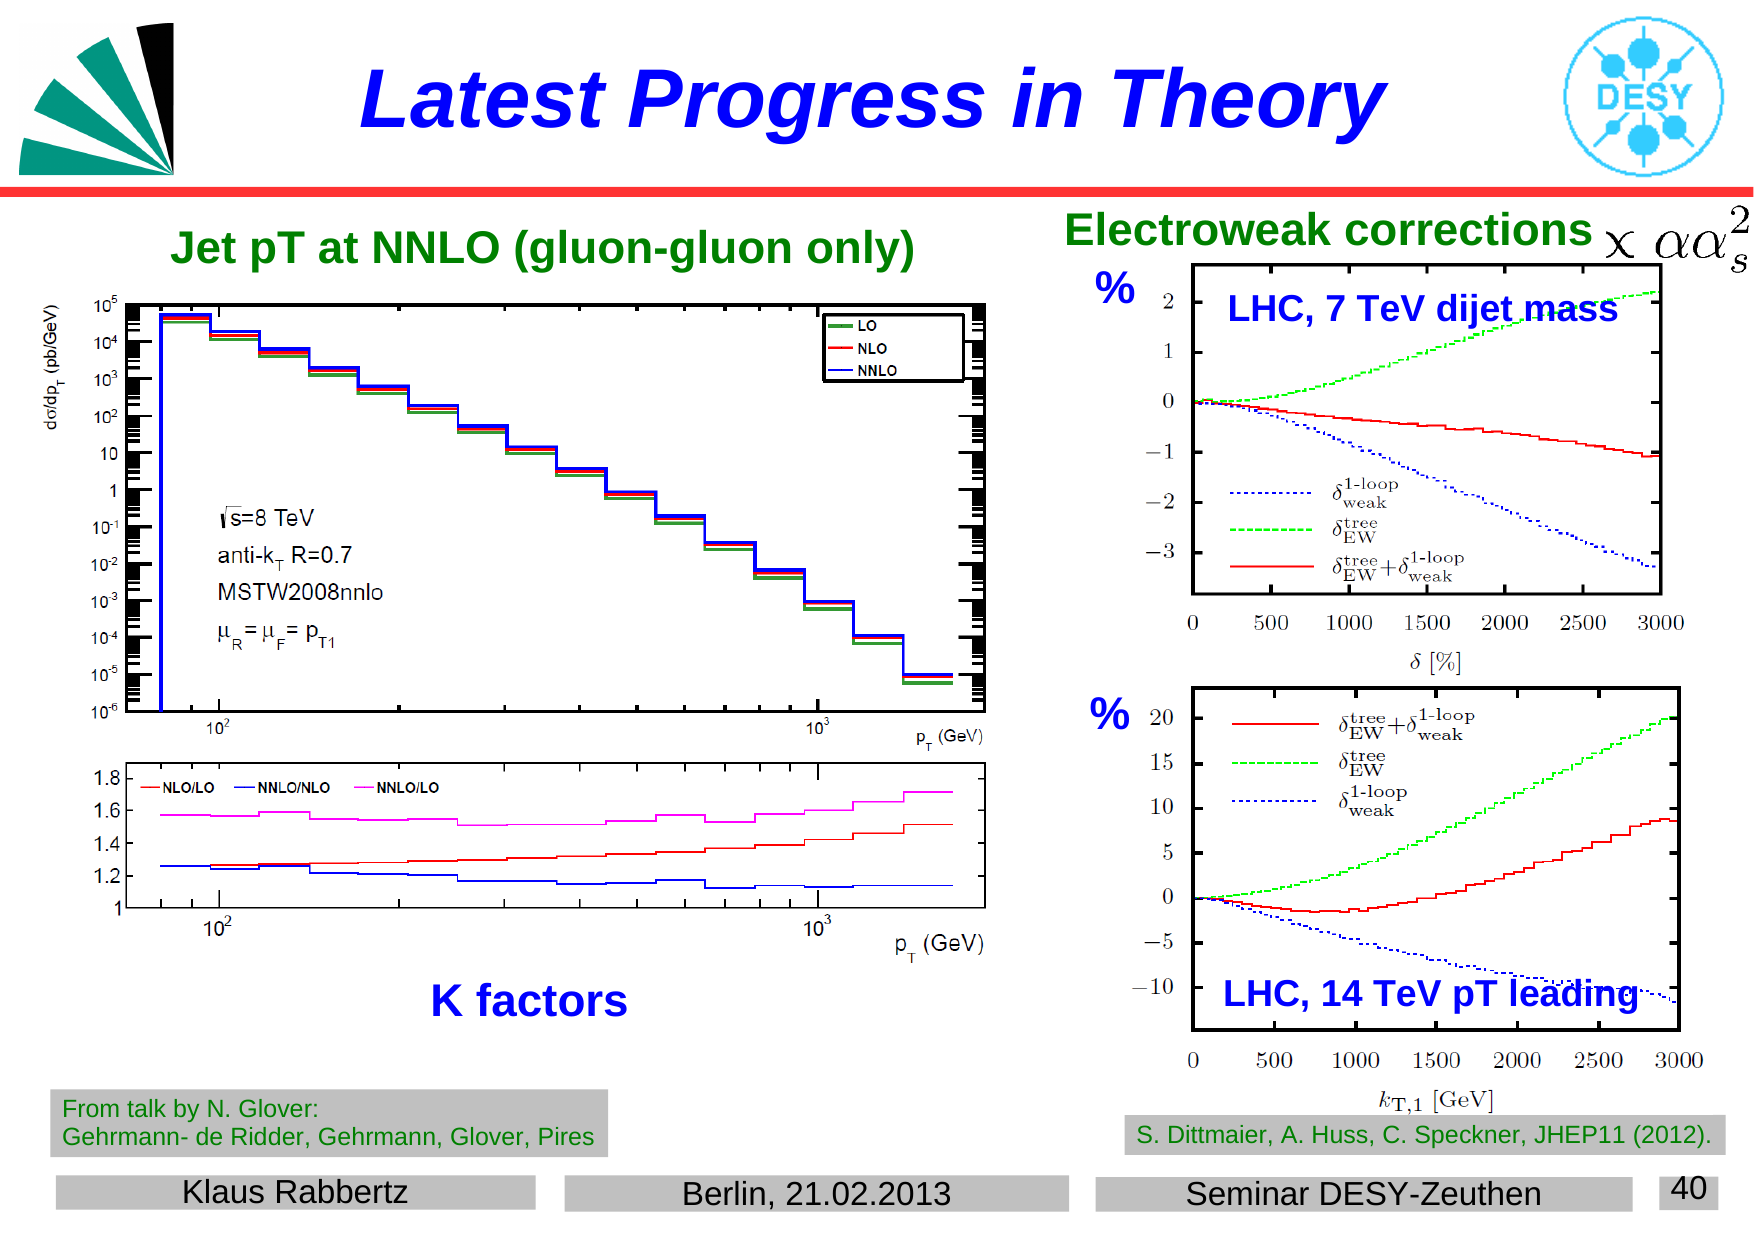

# Latest Progress in Theory
Electroweak corrections
Jet pT at NNLO (gluon-gluon only)
%
LHC, 7 TeV dijet mass
%
LHC, 14 TeV pT leading
K factors
From talk by N. Glover:
Gehrmann- de Ridder, Gehrmann, Glover, Pires
S. Dittmaier, A. Huss, C. Speckner, JHEP11 (2012).